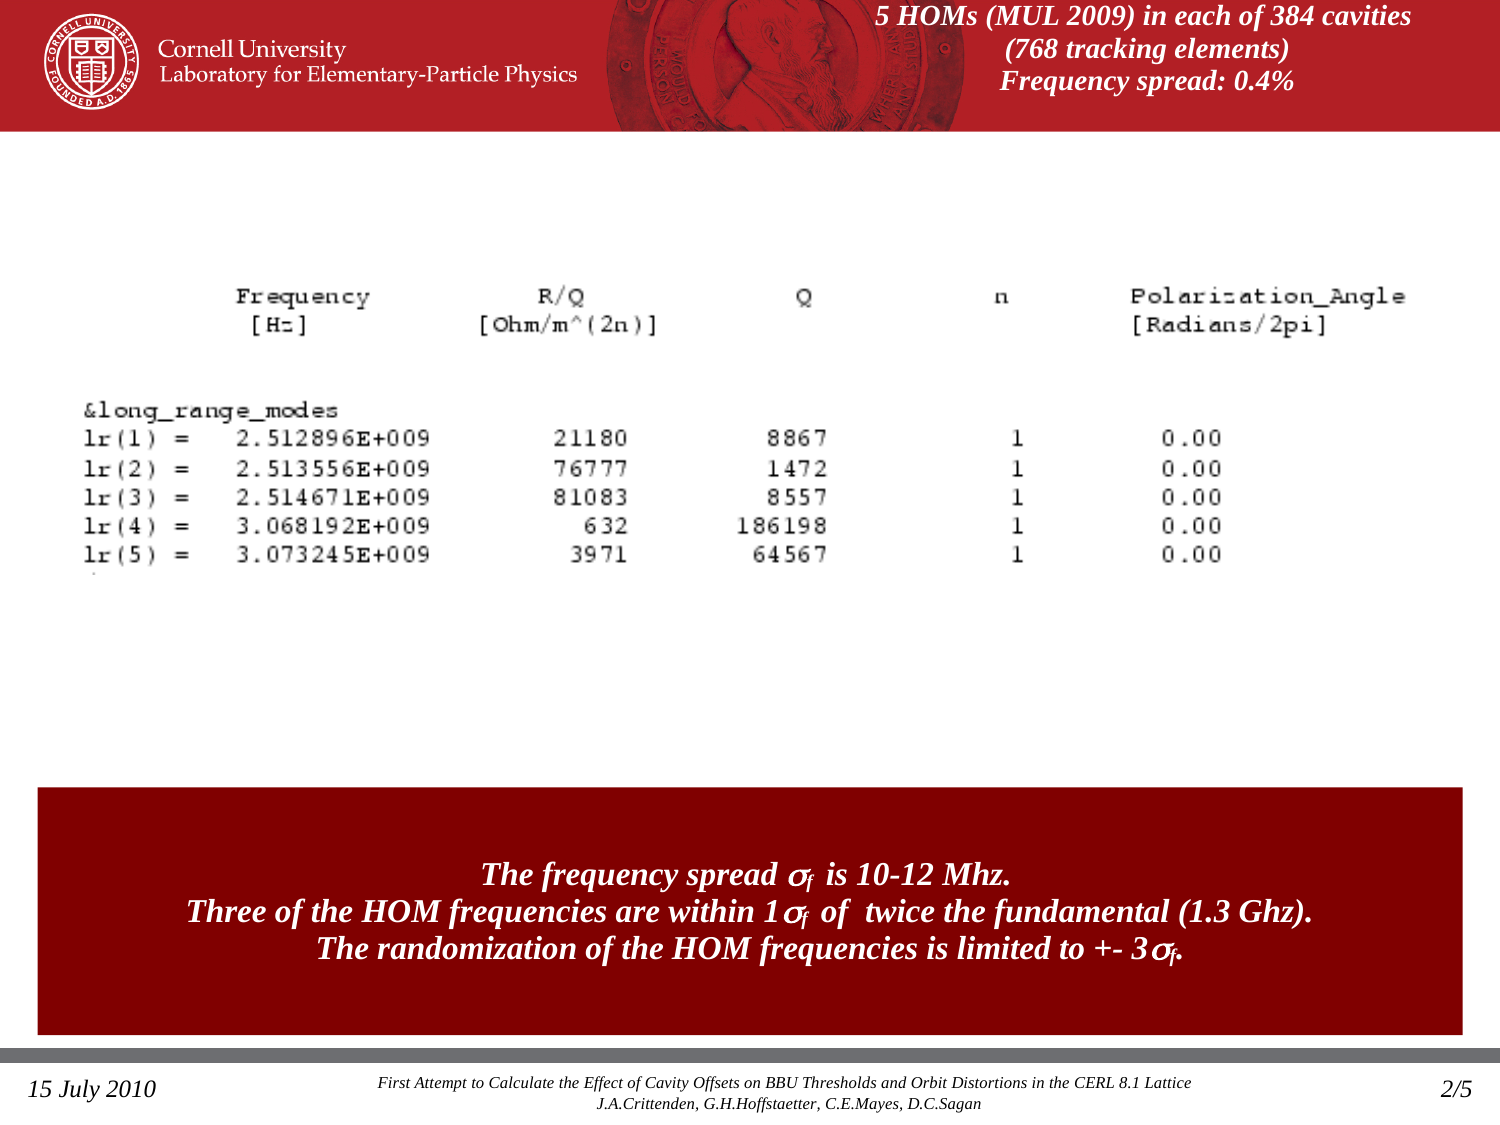

5 HOMs (MUL 2009) in each of 384 cavities
(768 tracking elements)
Frequency spread: 0.4%
The frequency spread sf is 10-12 Mhz.
Three of the HOM frequencies are within 1sf of twice the fundamental (1.3 Ghz).
The randomization of the HOM frequencies is limited to +- 3sf.